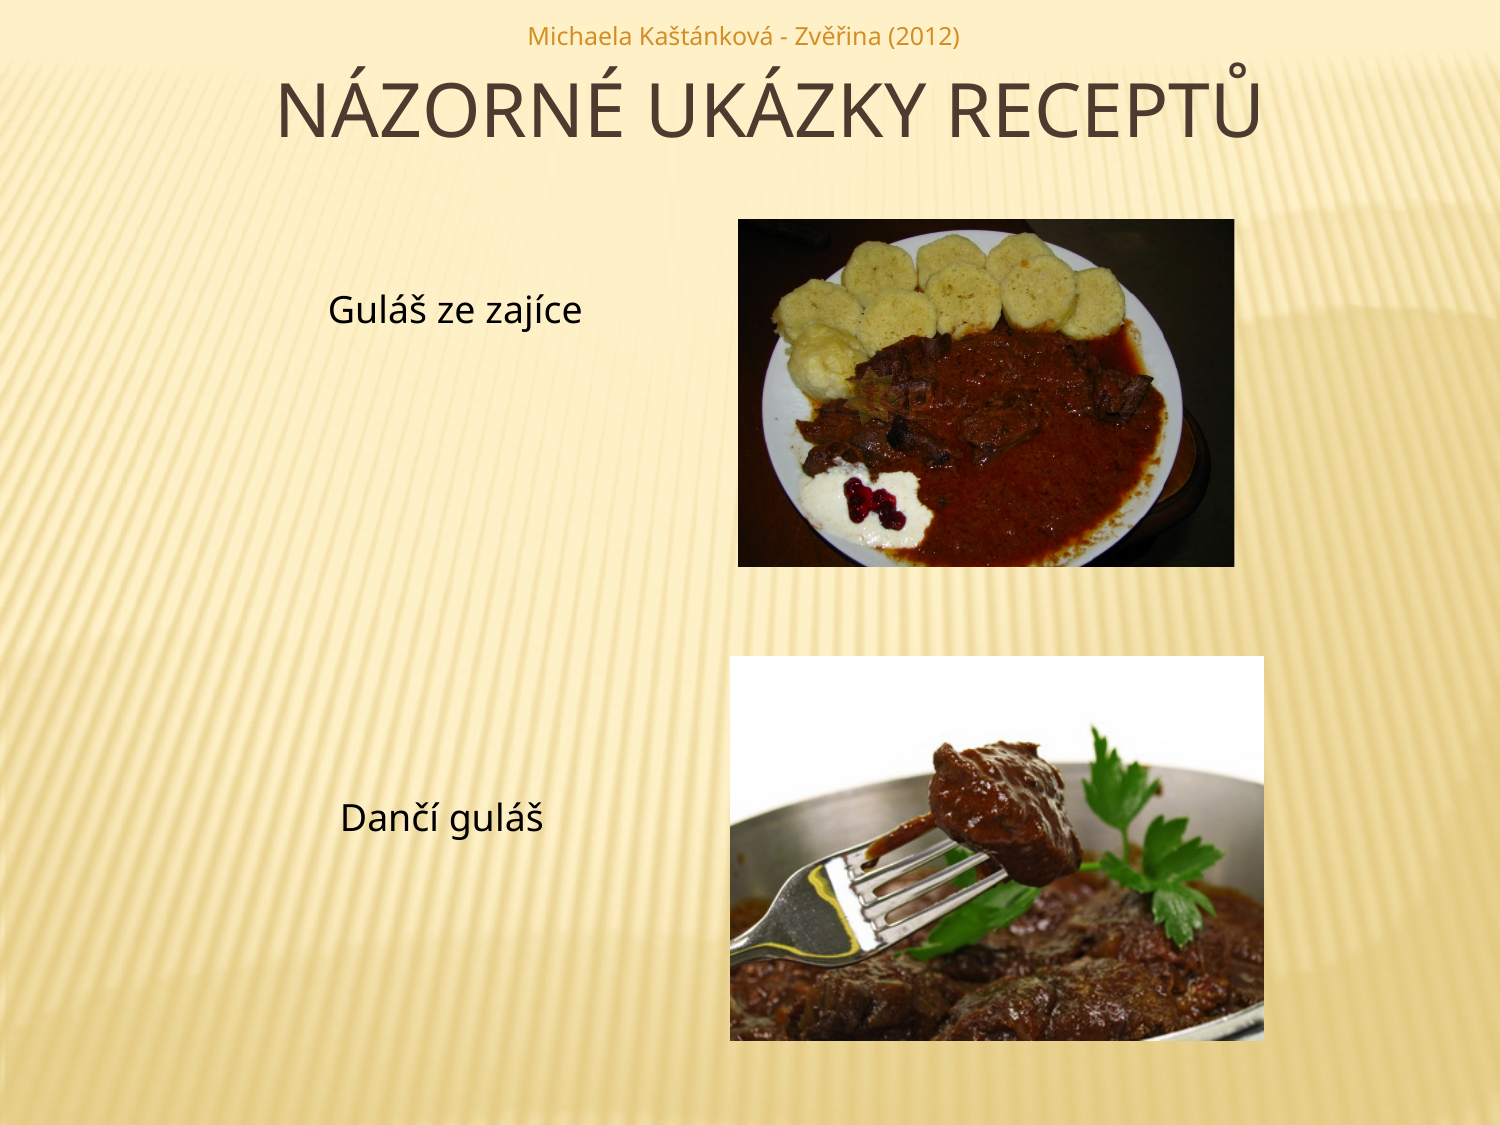

Michaela Kaštánková - Zvěřina (2012)
# Názorné ukázky receptů
Guláš ze zajíce
Dančí guláš